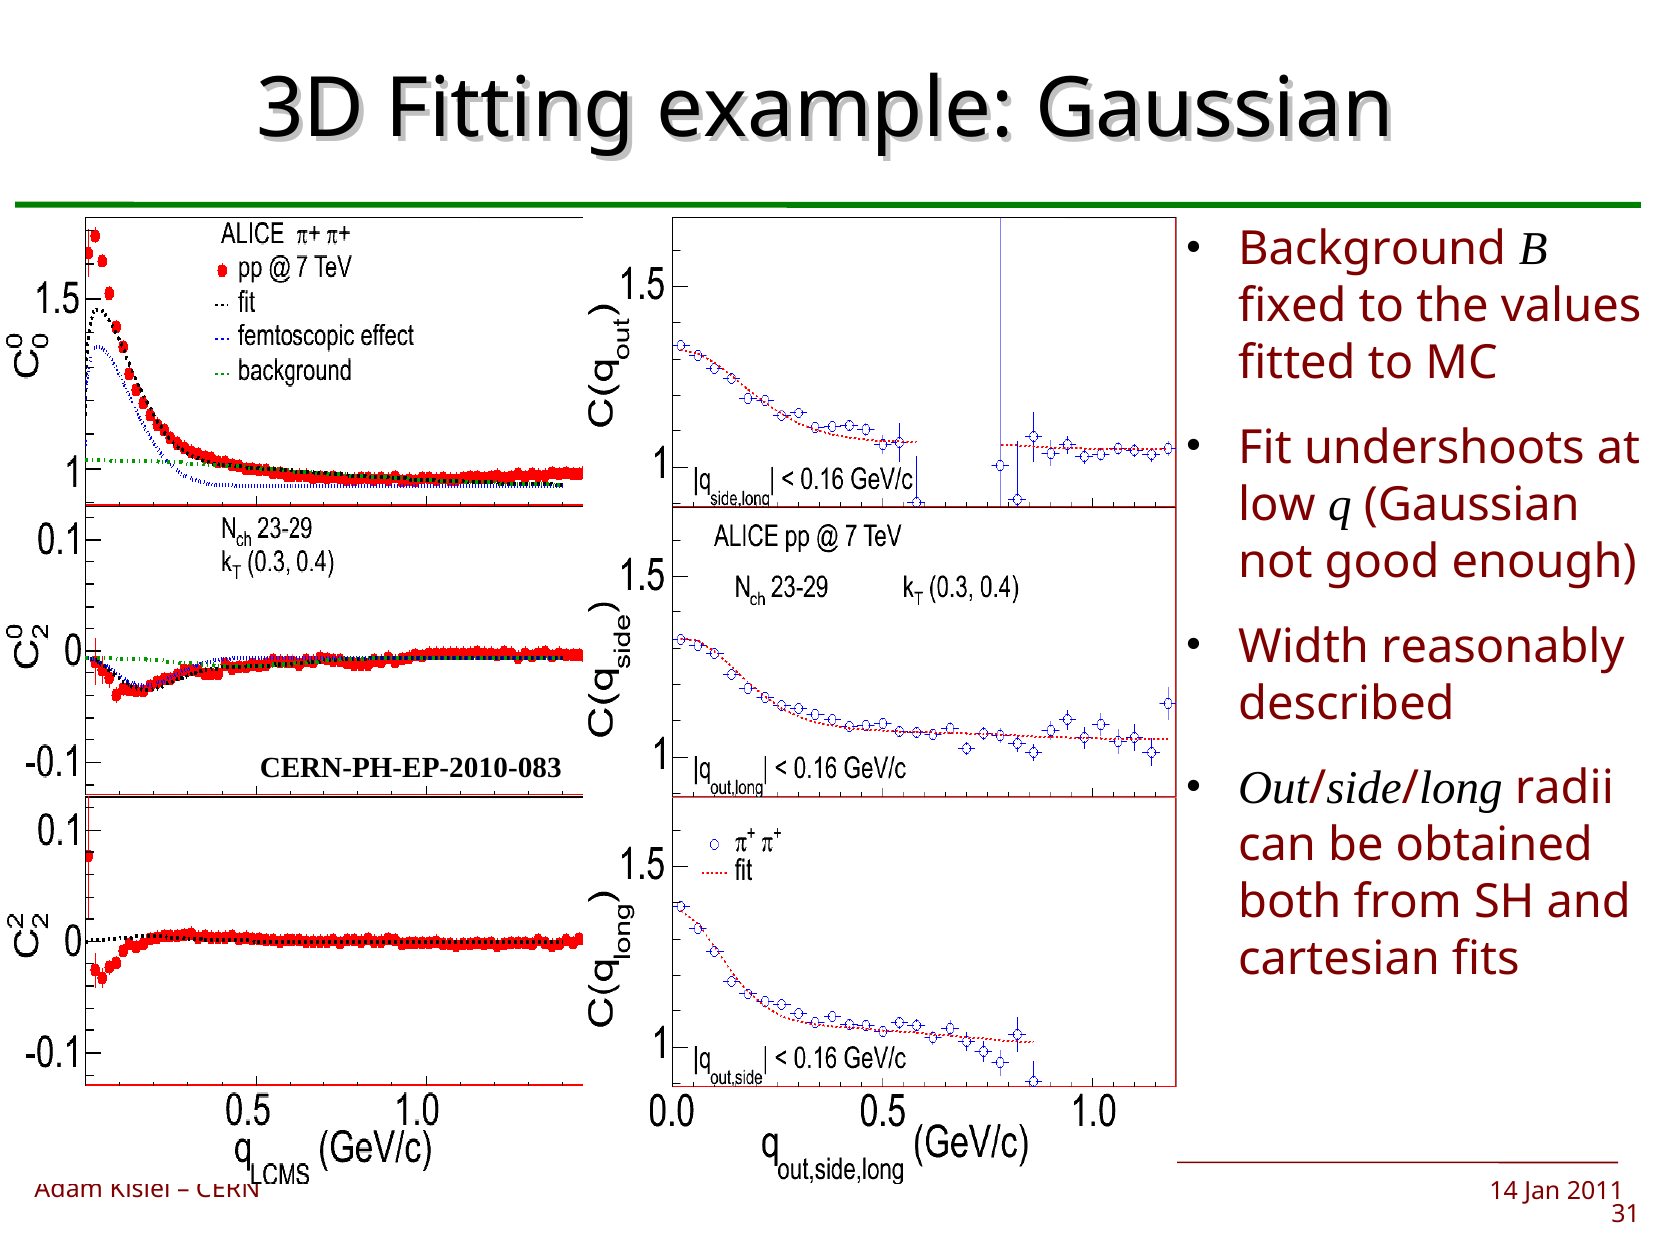

# 3D Fitting example: Gaussian
Background B fixed to the values fitted to MC
Fit undershoots at low q (Gaussian not good enough)
Width reasonably described
Out/side/long radii can be obtained both from SH and cartesian fits
CERN-PH-EP-2010-083